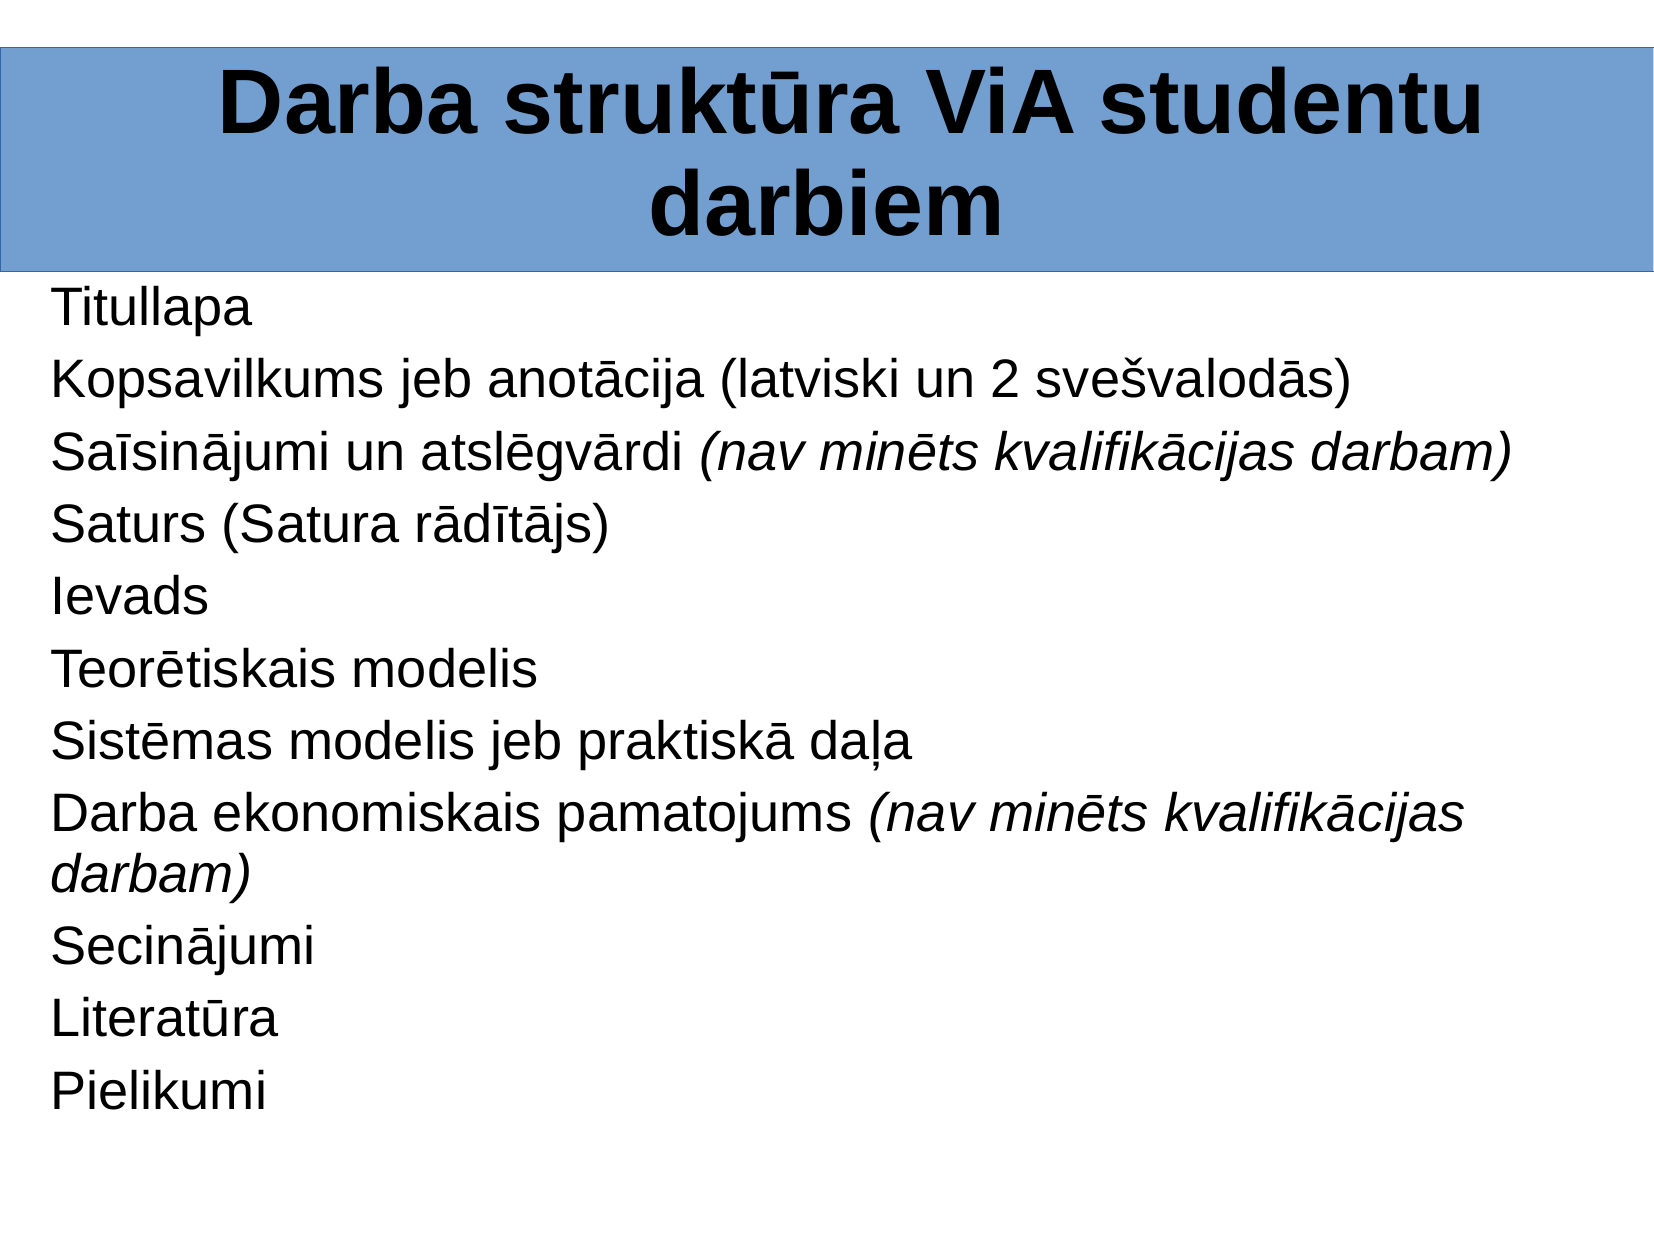

# Darba struktūra ViA studentu darbiem
Titullapa
Kopsavilkums jeb anotācija (latviski un 2 svešvalodās)
Saīsinājumi un atslēgvārdi (nav minēts kvalifikācijas darbam)
Saturs (Satura rādītājs)
Ievads
Teorētiskais modelis
Sistēmas modelis jeb praktiskā daļa
Darba ekonomiskais pamatojums (nav minēts kvalifikācijas darbam)
Secinājumi
Literatūra
Pielikumi